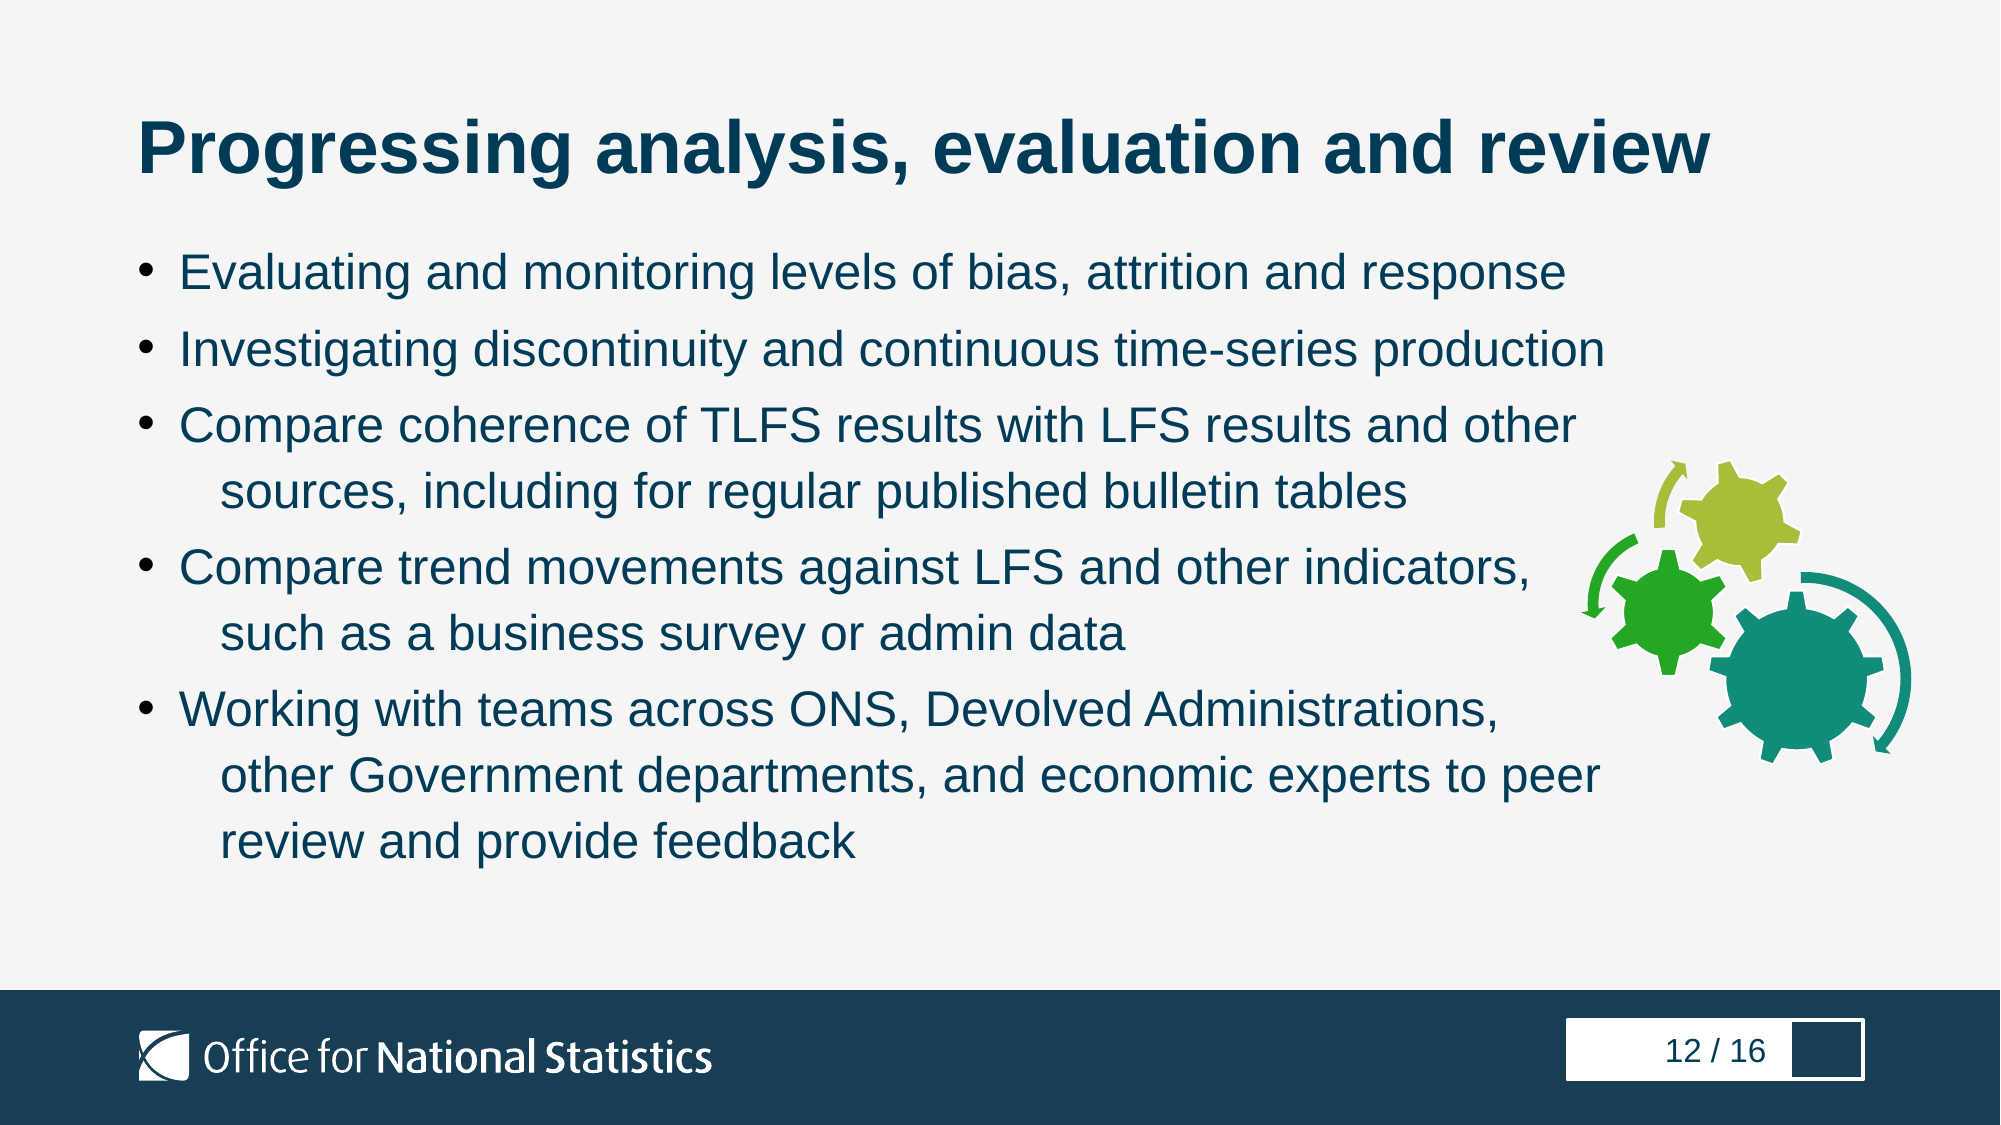

# Progressing analysis, evaluation and review
Evaluating and monitoring levels of bias, attrition and response
Investigating discontinuity and continuous time-series production
Compare coherence of TLFS results with LFS results and other sources, including for regular published bulletin tables
Compare trend movements against LFS and other indicators, such as a business survey or admin data
Working with teams across ONS, Devolved Administrations, other Government departments, and economic experts to peer review and provide feedback
12 / 16